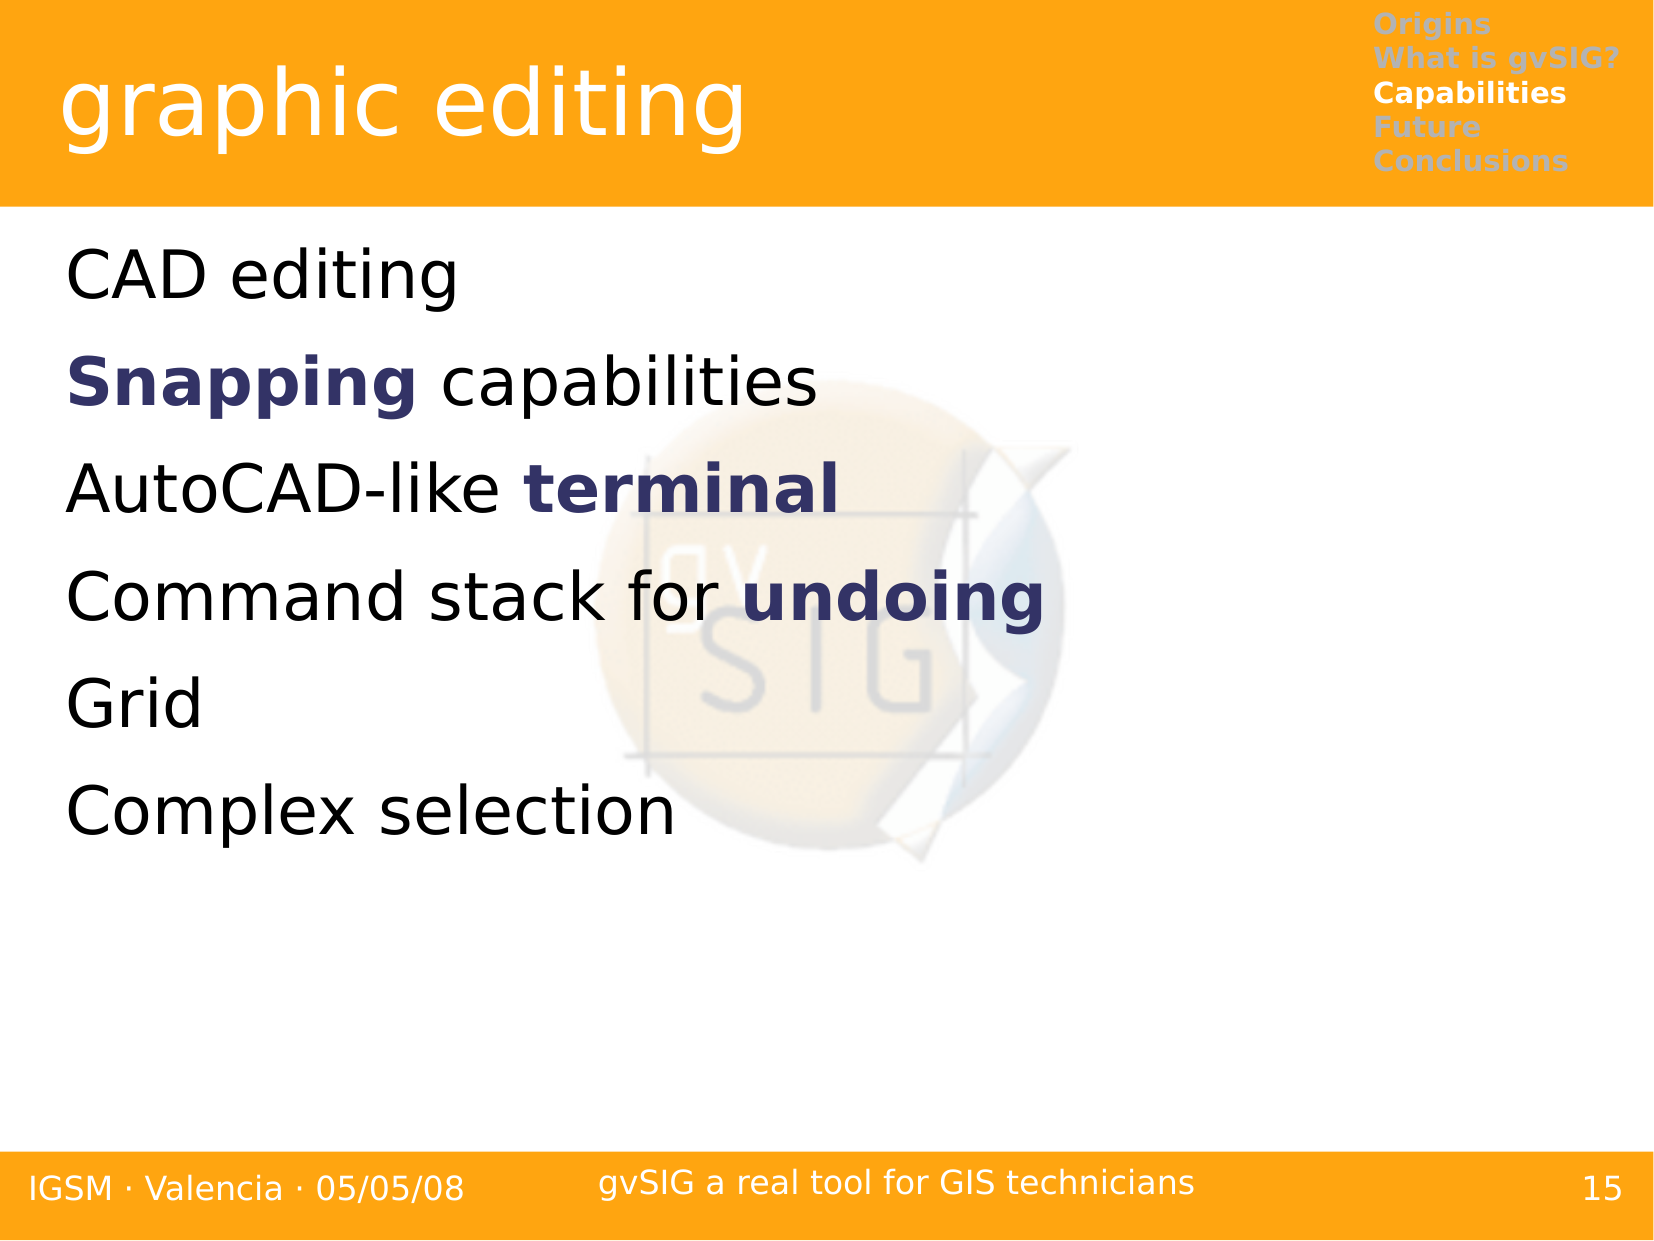

Origins
What is gvSIG?
Capabilities
Future
Conclusions
# graphic editing
CAD editing
Snapping capabilities
AutoCAD-like terminal
Command stack for undoing
Grid
Complex selection
gvSIG a real tool for GIS technicians
IGSM · Valencia · 05/05/08
15